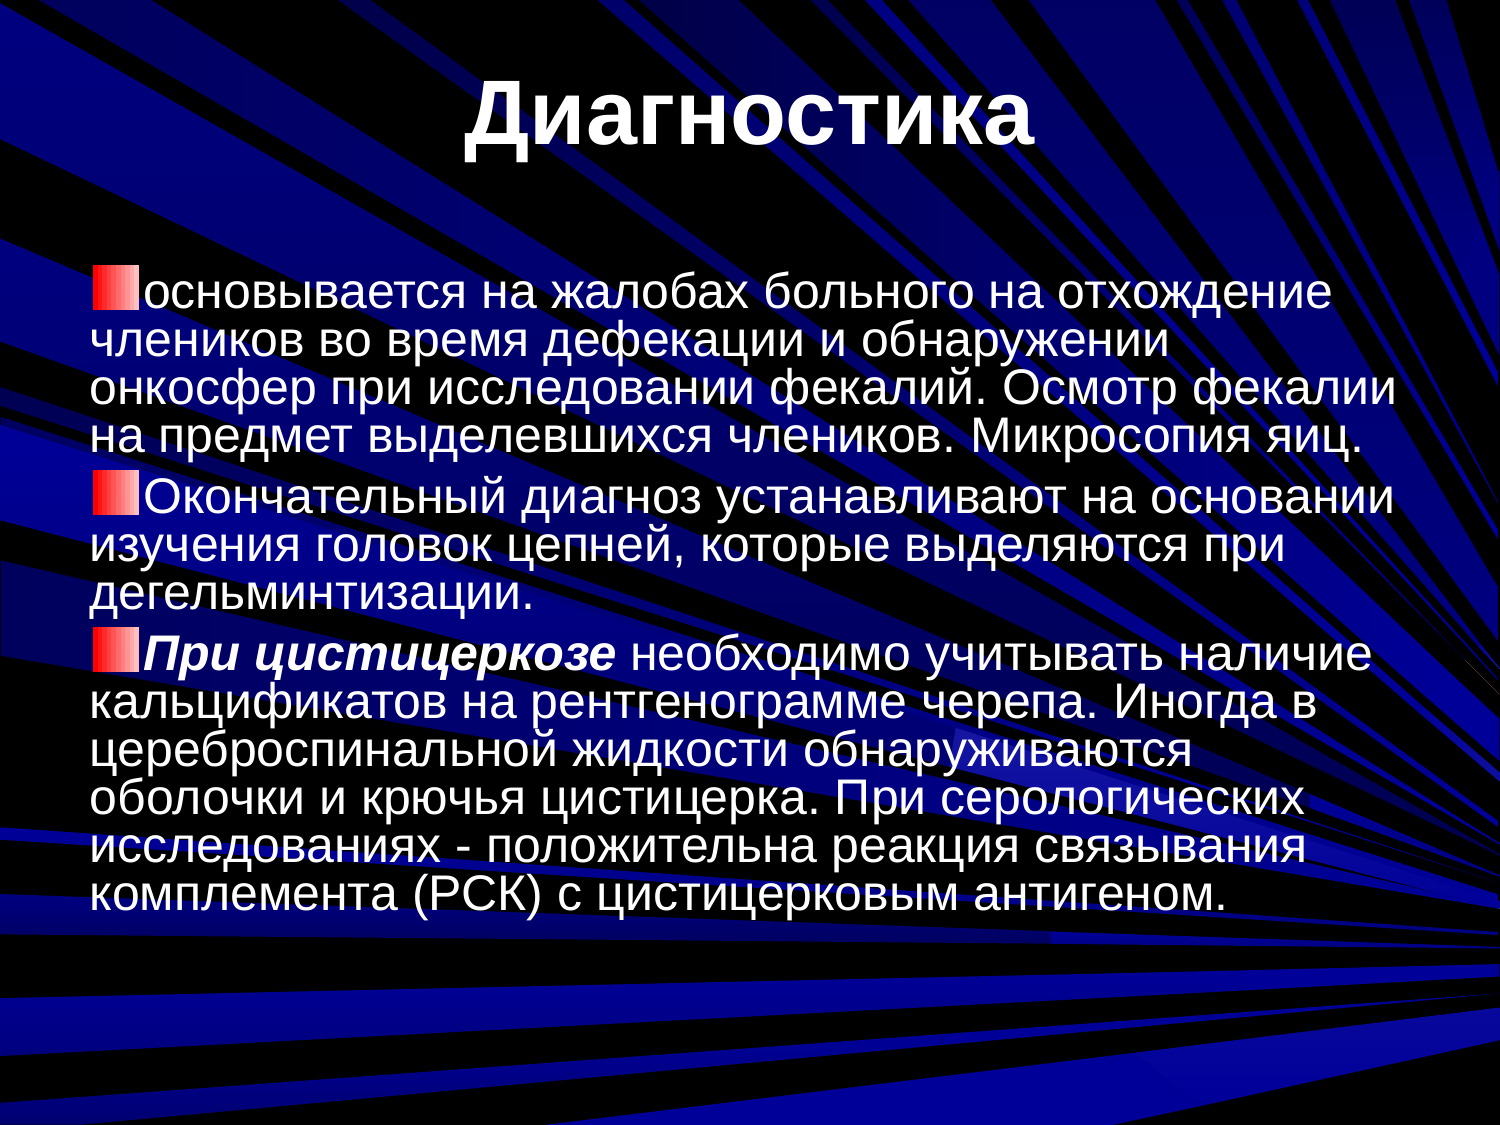

# Диагностика
основывается на жалобах больного на отхождение члеников во время дефекации и обнаружении онкосфер при ис­следовании фекалий. Осмотр фекалии на предмет выделевшихся члеников. Микросопия яиц.
Окончательный диагноз устанавливают на основании изучения головок цепней, которые выделяются при дегельминтизации.
При цистицеркозе необходимо учитывать наличие кальцификатов на рентгенограмме черепа. Иногда в цереброспинальной жидкости обнаруживаются оболочки и крючья цистицерка. При серологических исследованиях - положительна реакция связывания комплемента (РСК) с цистицерковым антигеном.